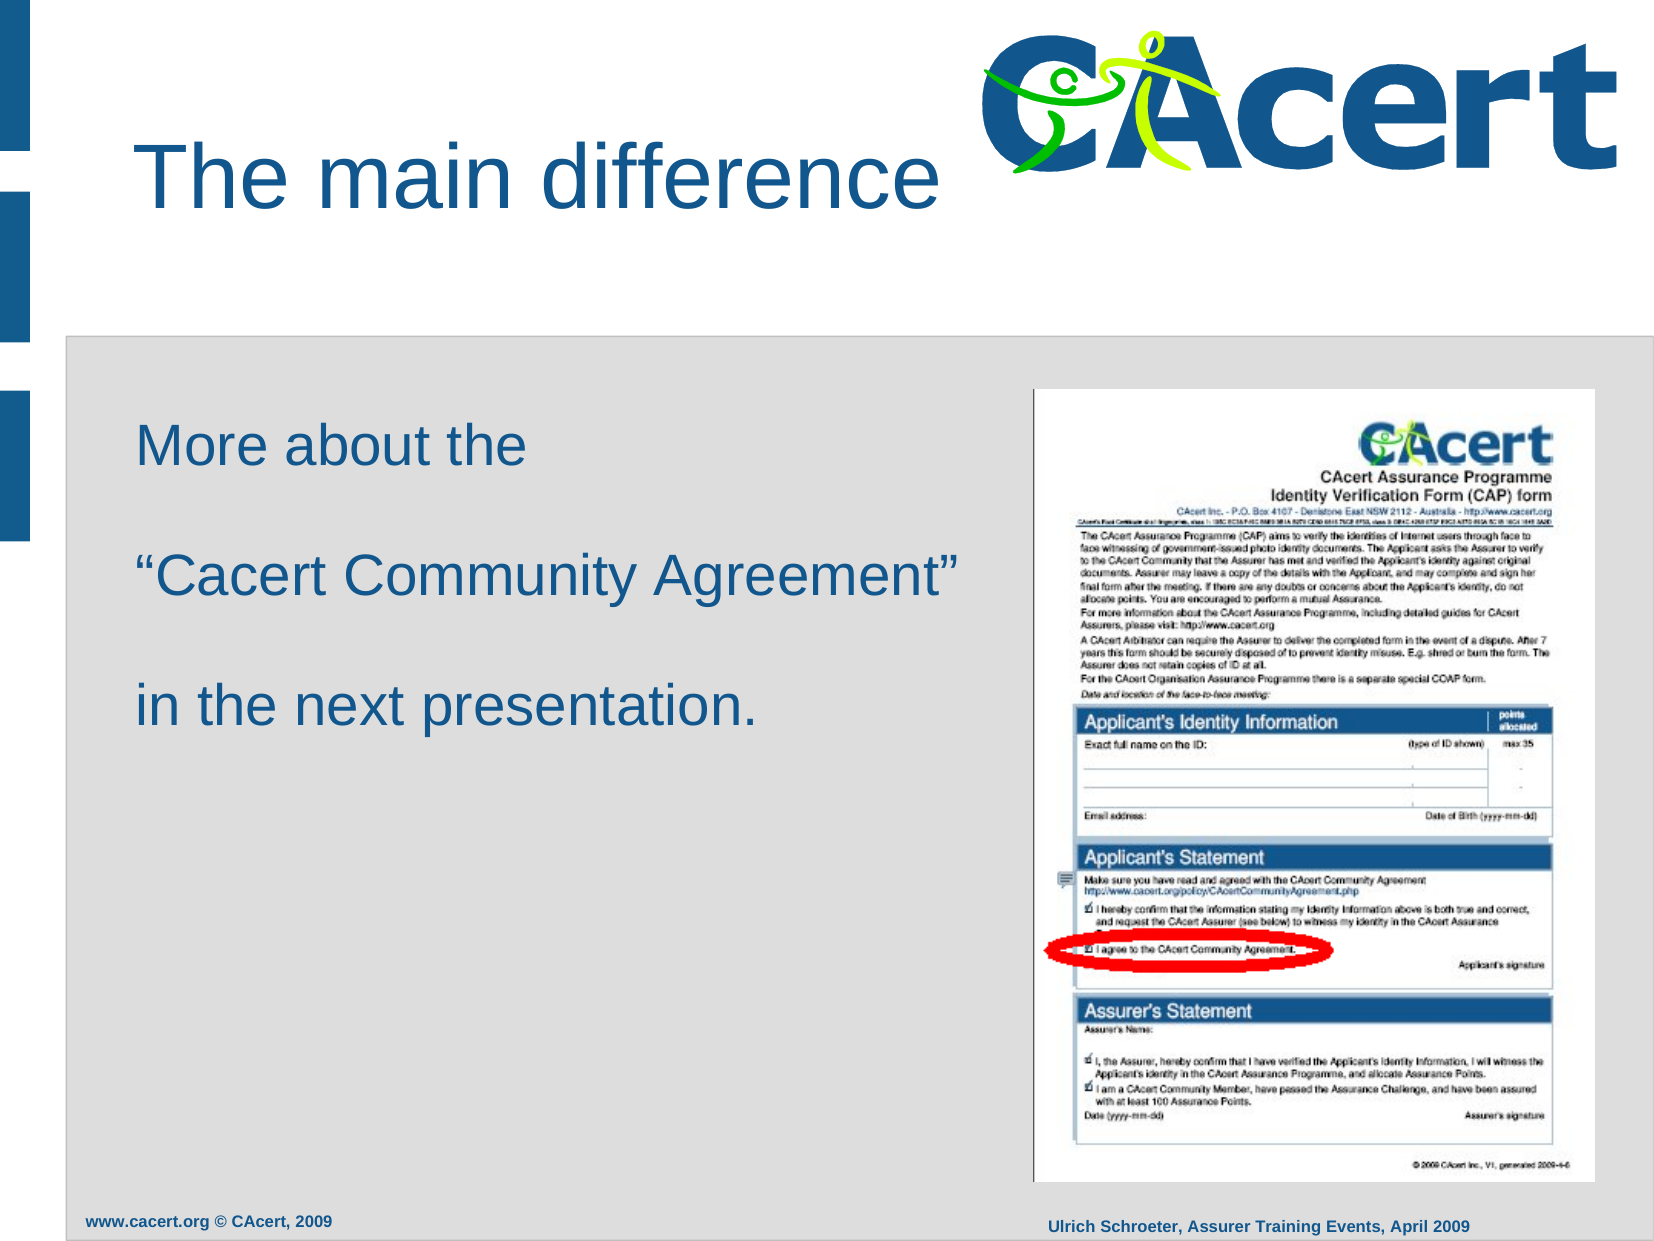

The main difference
More about the
“Cacert Community Agreement”
in the next presentation.